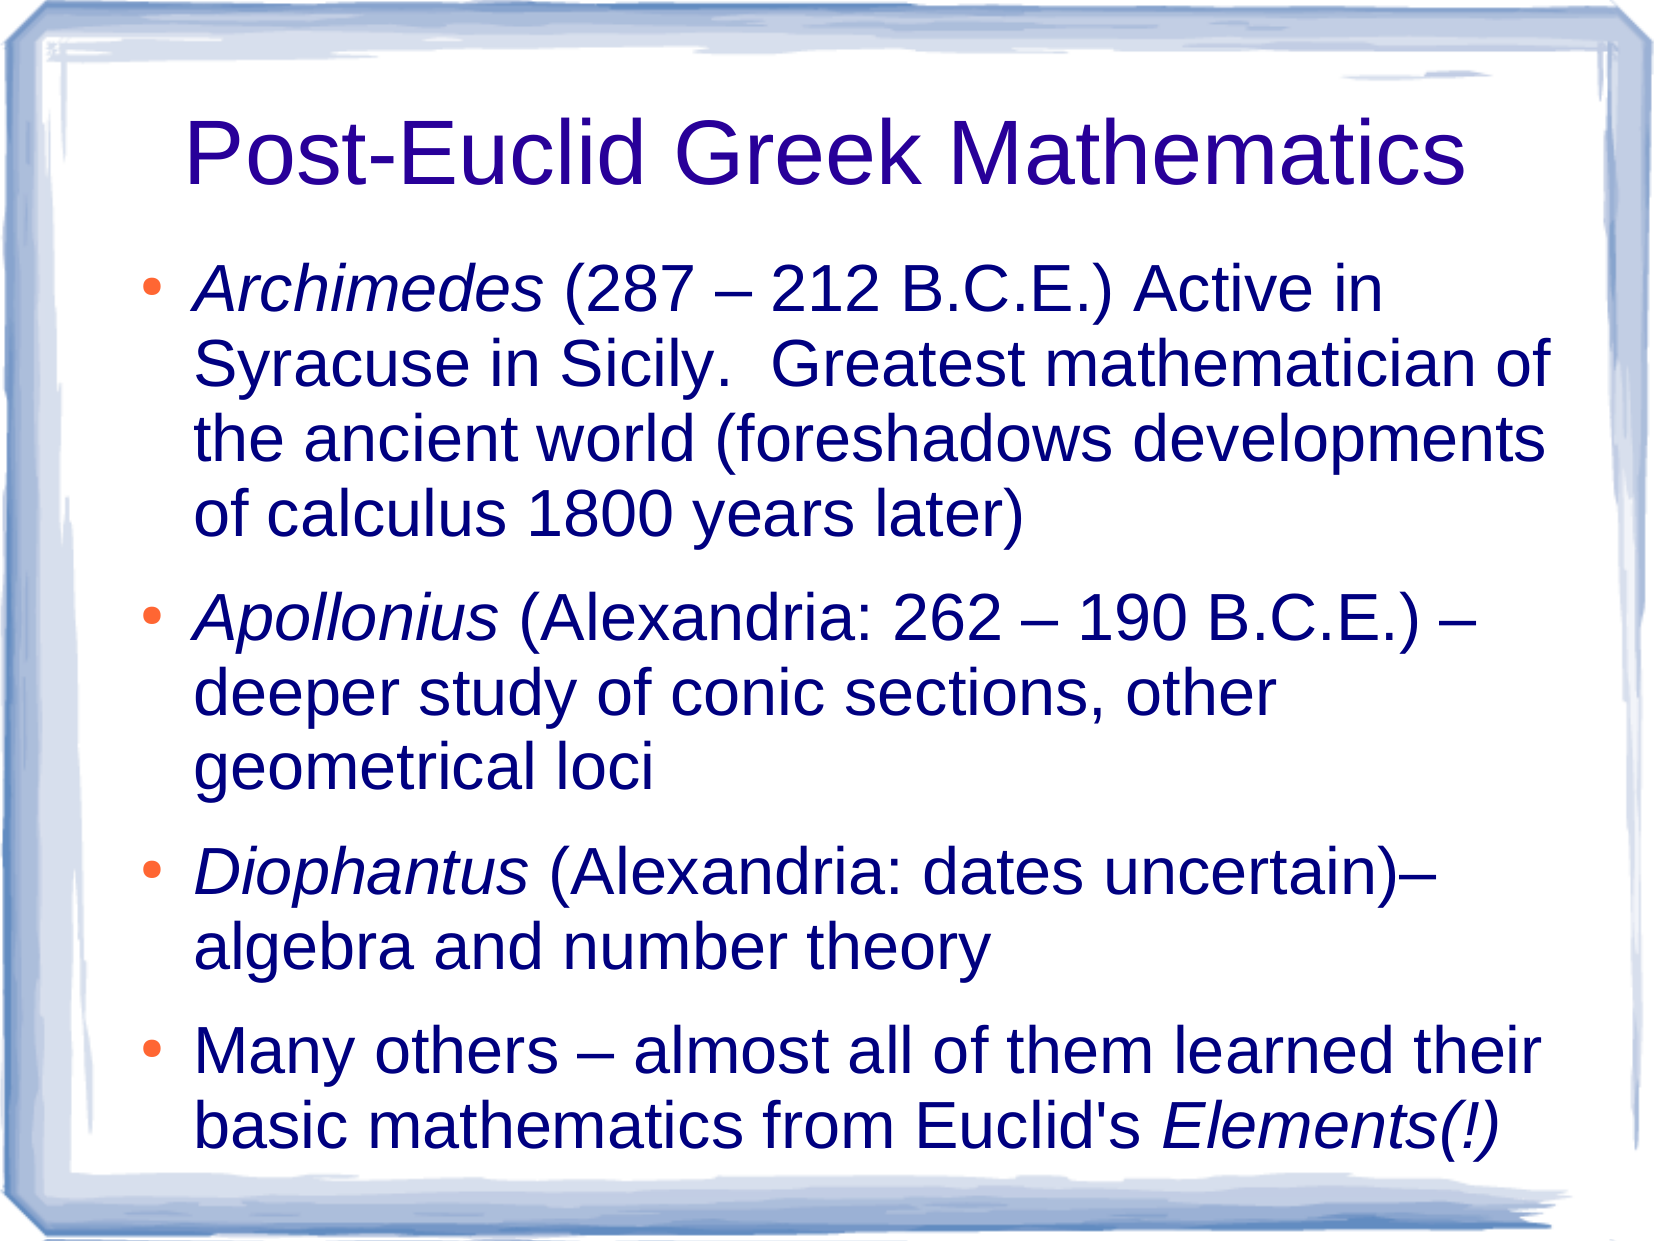

# Post-Euclid Greek Mathematics
Archimedes (287 – 212 B.C.E.) Active in Syracuse in Sicily. Greatest mathematician of the ancient world (foreshadows developments of calculus 1800 years later)
Apollonius (Alexandria: 262 – 190 B.C.E.) – deeper study of conic sections, other geometrical loci
Diophantus (Alexandria: dates uncertain)– algebra and number theory
Many others – almost all of them learned their basic mathematics from Euclid's Elements(!)